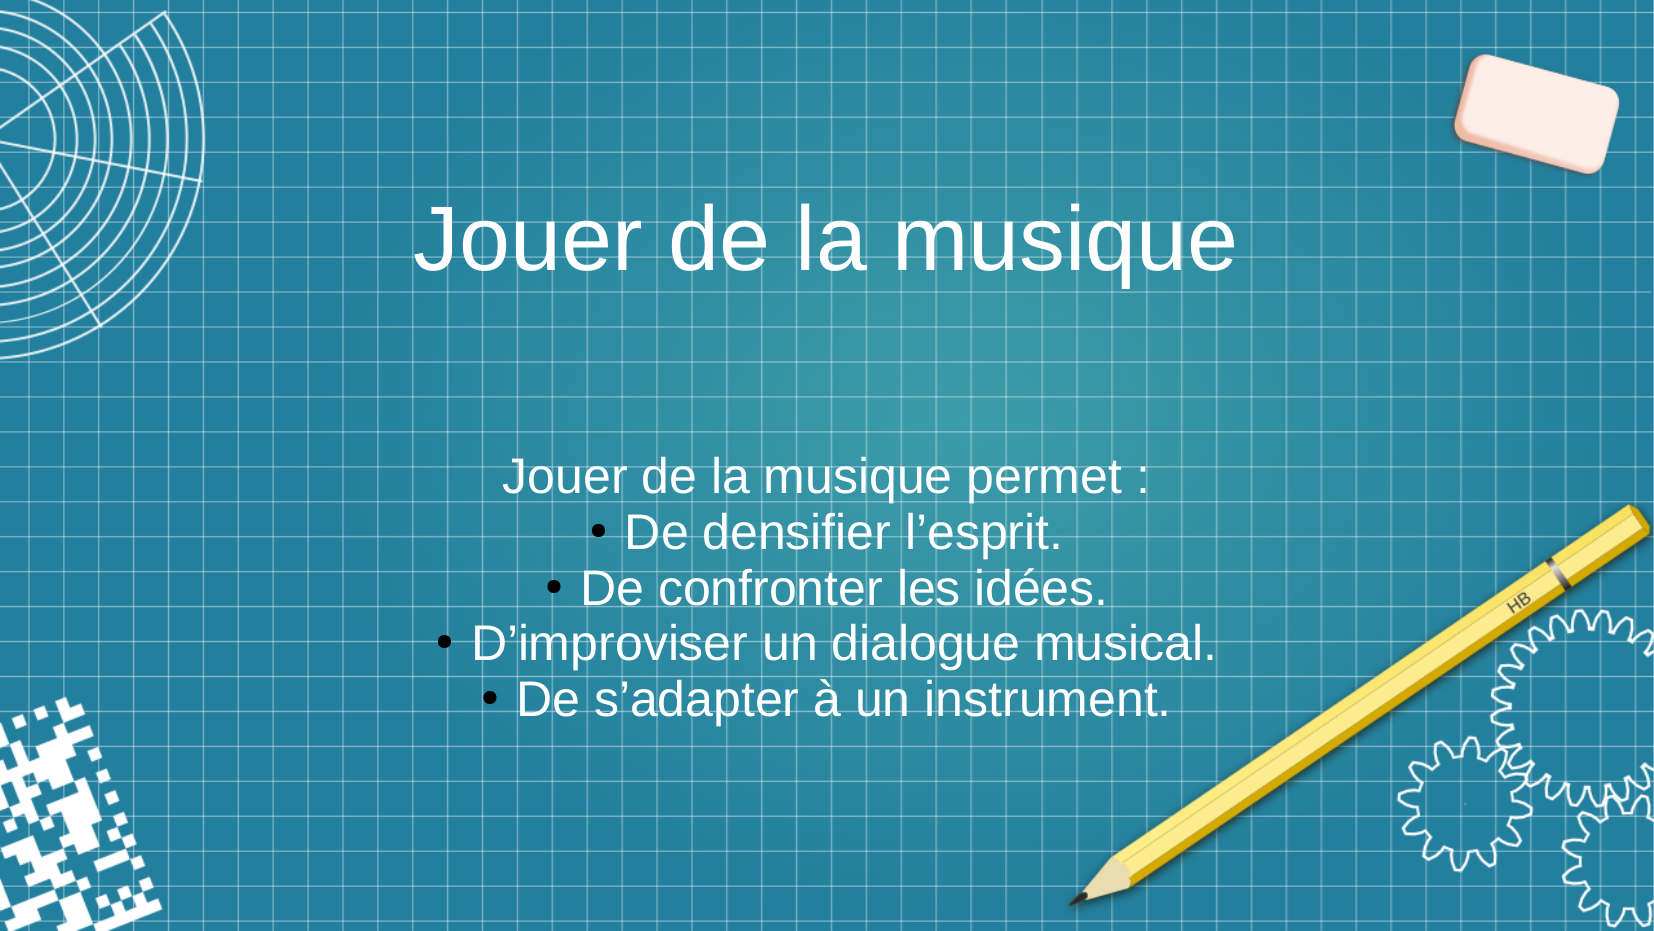

# Jouer de la musique
Jouer de la musique permet :
De densifier l’esprit.
De confronter les idées.
D’improviser un dialogue musical.
De s’adapter à un instrument.